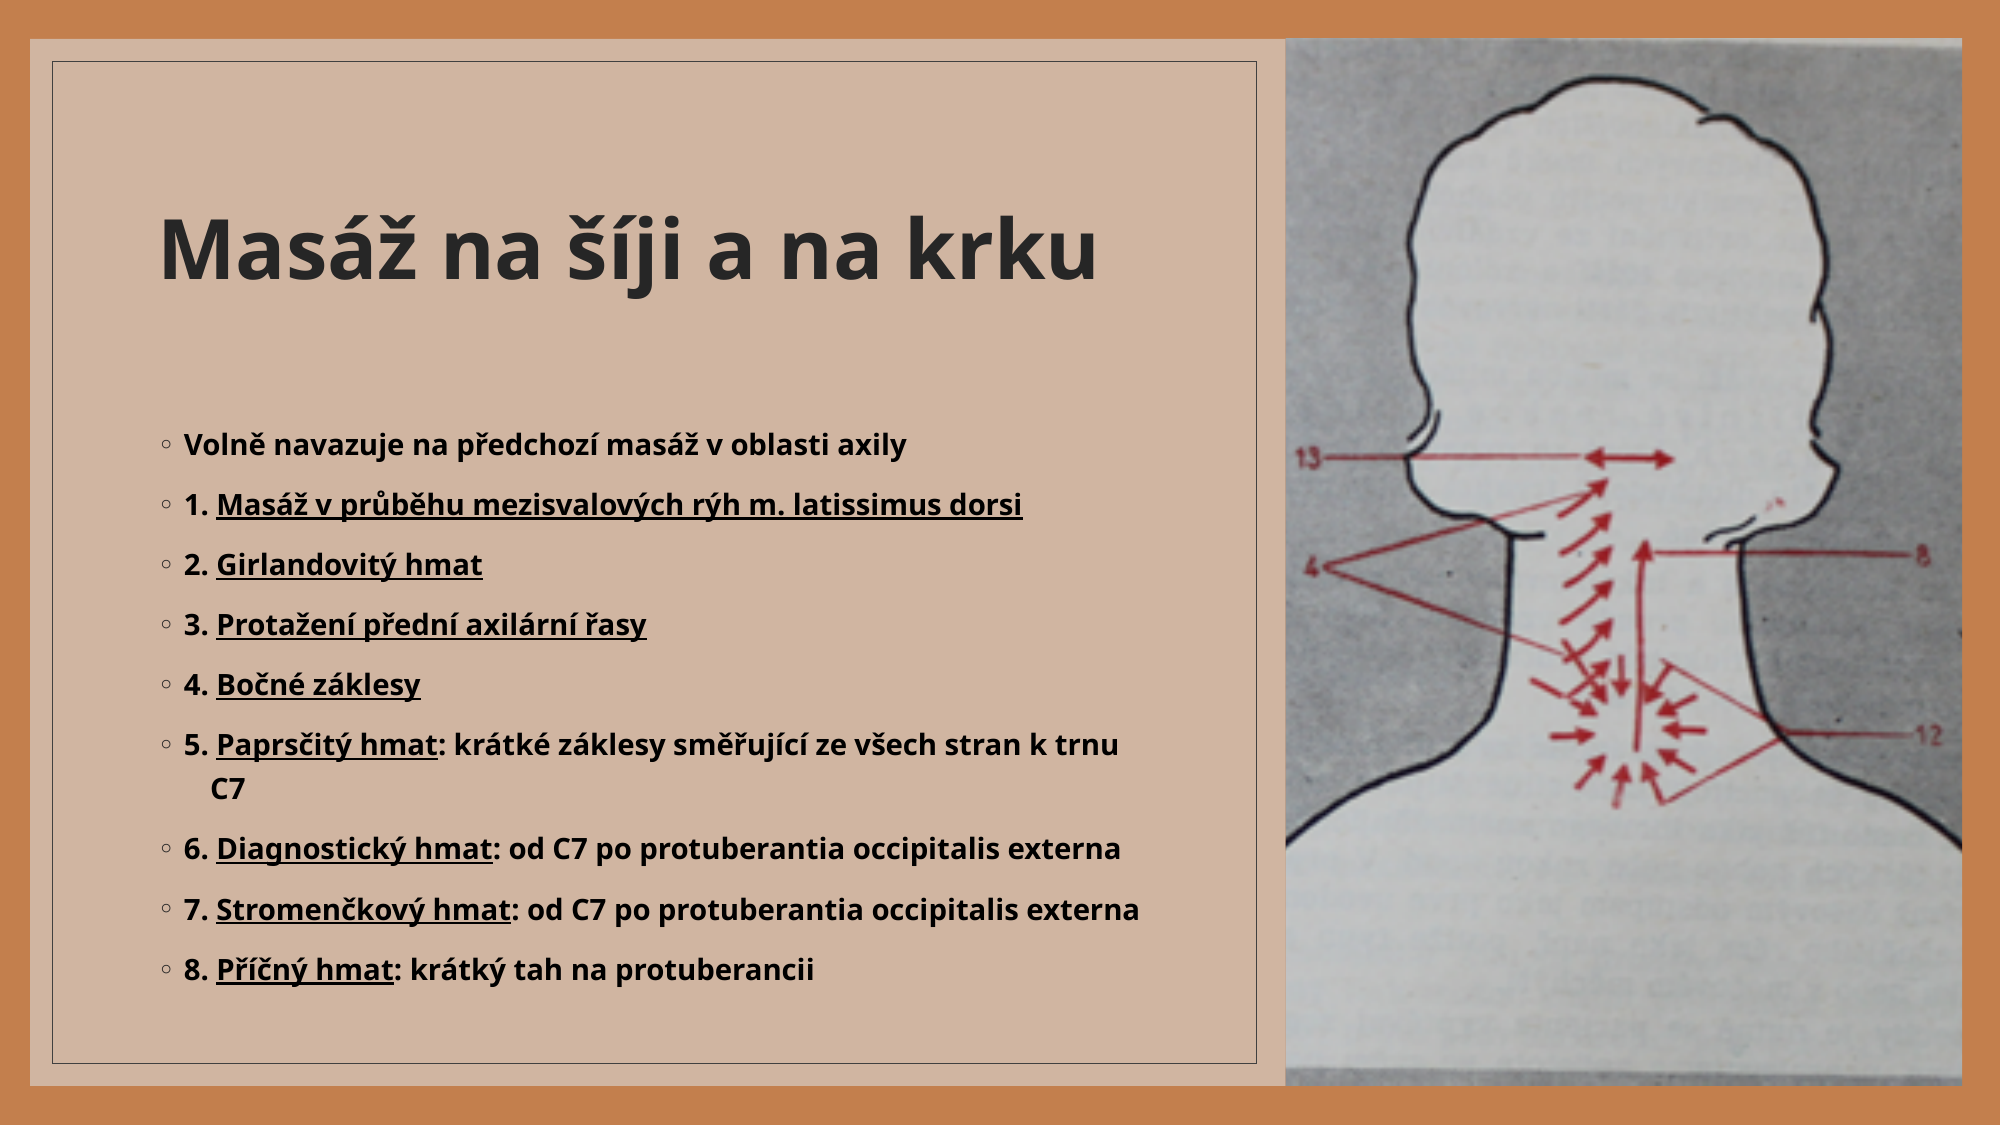

# Masáž na šíji a na krku
Volně navazuje na předchozí masáž v oblasti axily
1. Masáž v průběhu mezisvalových rýh m. latissimus dorsi
2. Girlandovitý hmat
3. Protažení přední axilární řasy
4. Bočné záklesy
5. Paprsčitý hmat: krátké záklesy směřující ze všech stran k trnu C7
6. Diagnostický hmat: od C7 po protuberantia occipitalis externa
7. Stromenčkový hmat: od C7 po protuberantia occipitalis externa
8. Příčný hmat: krátký tah na protuberancii